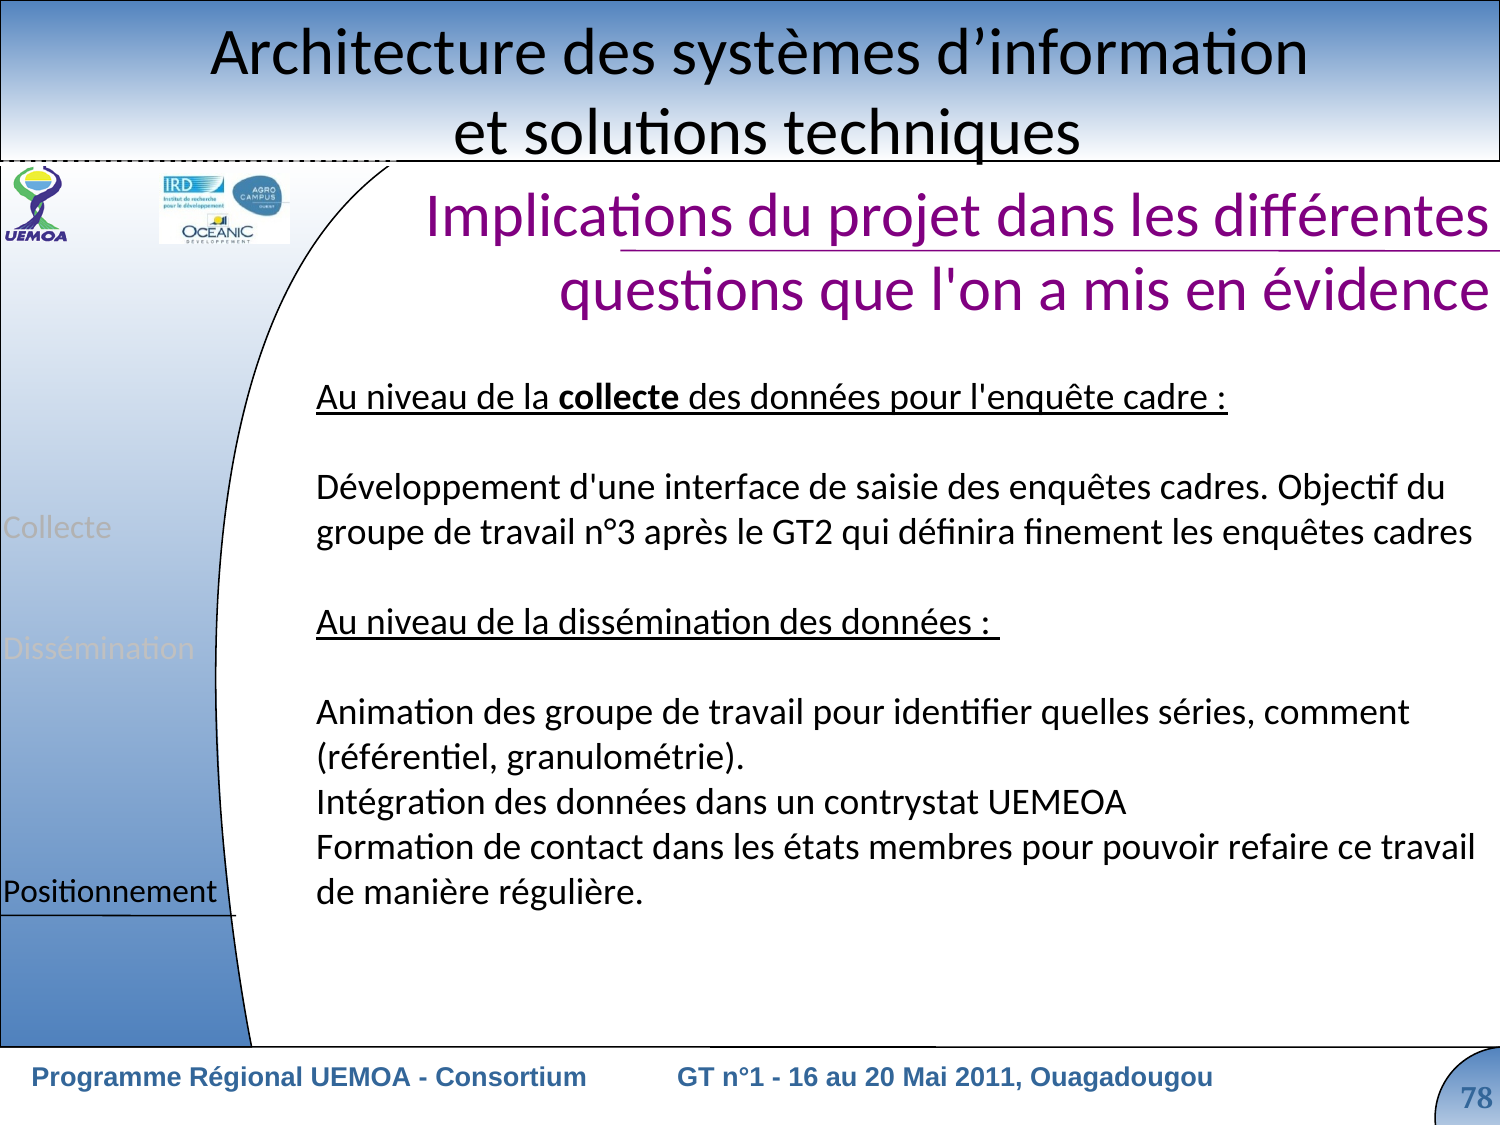

Architecture des systèmes d’information
et solutions techniques
Implications du projet dans les différentes questions que l'on a mis en évidence
Au niveau de la collecte des données pour l'enquête cadre :
Développement d'une interface de saisie des enquêtes cadres. Objectif du groupe de travail n°3 après le GT2 qui définira finement les enquêtes cadres
Au niveau de la dissémination des données :
Animation des groupe de travail pour identifier quelles séries, comment (référentiel, granulométrie).
Intégration des données dans un contrystat UEMEOA
Formation de contact dans les états membres pour pouvoir refaire ce travail de manière régulière.
Collecte
Dissémination
Positionnement